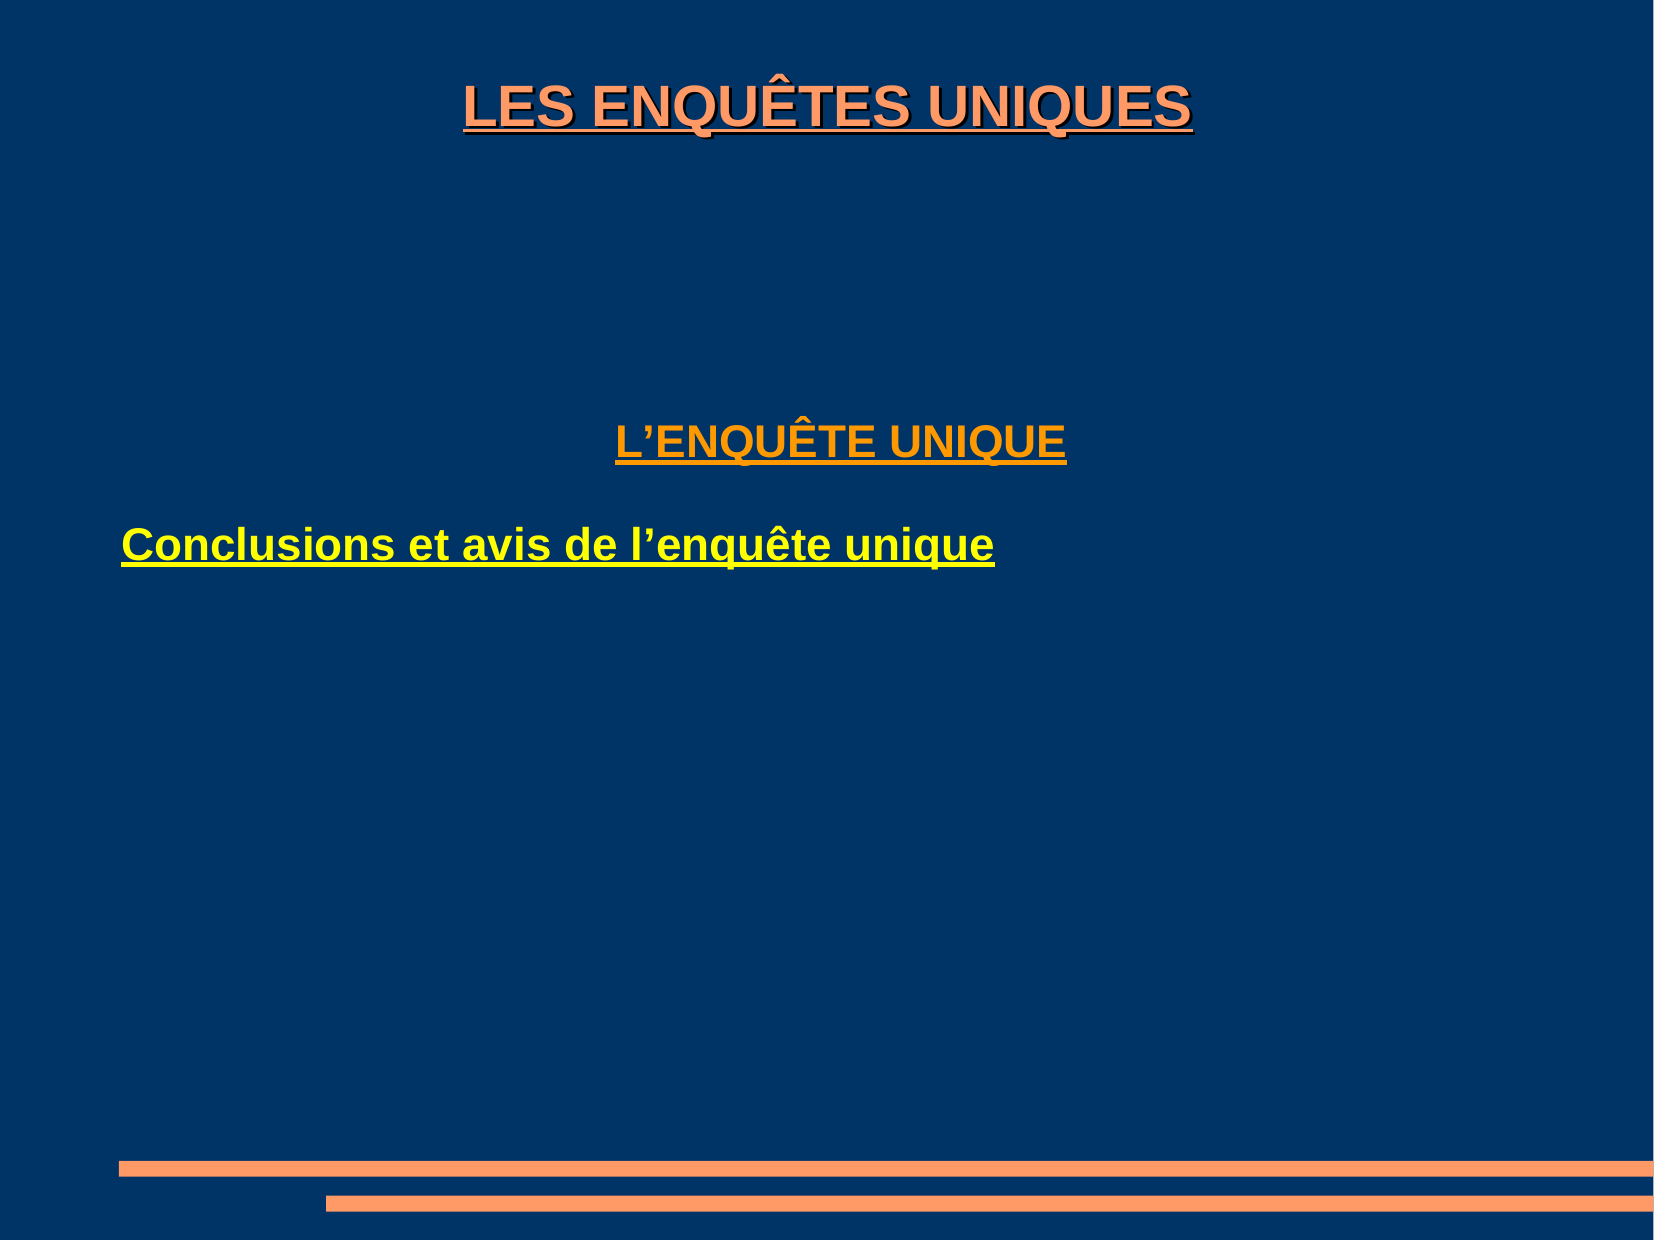

# LES ENQUÊTES UNIQUES
L’ENQUÊTE UNIQUE
Conclusions et avis de l’enquête unique